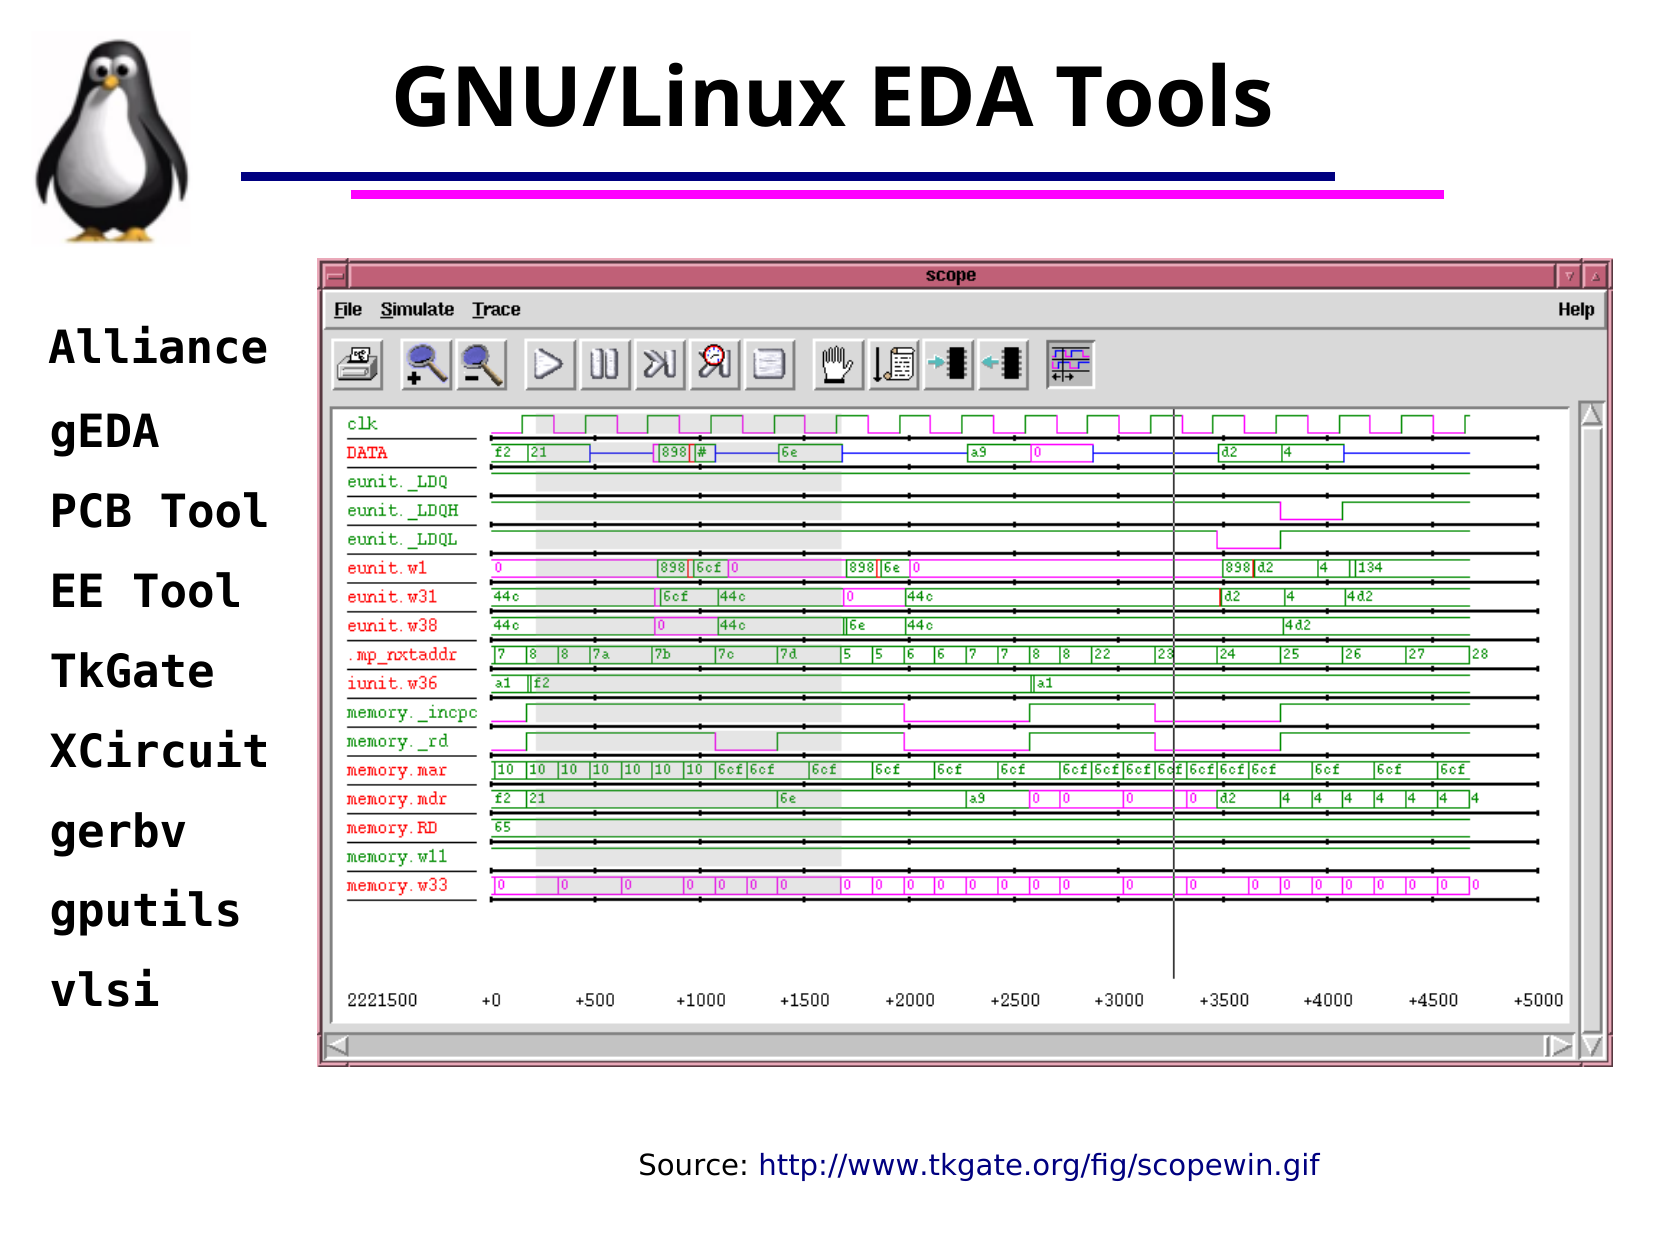

GNU/Linux EDA Tools
 Alliance
 gEDA
 PCB Tool
 EE Tool
 TkGate
 XCircuit
 gerbv
 gputils
 vlsi
Source: http://www.tkgate.org/fig/scopewin.gif